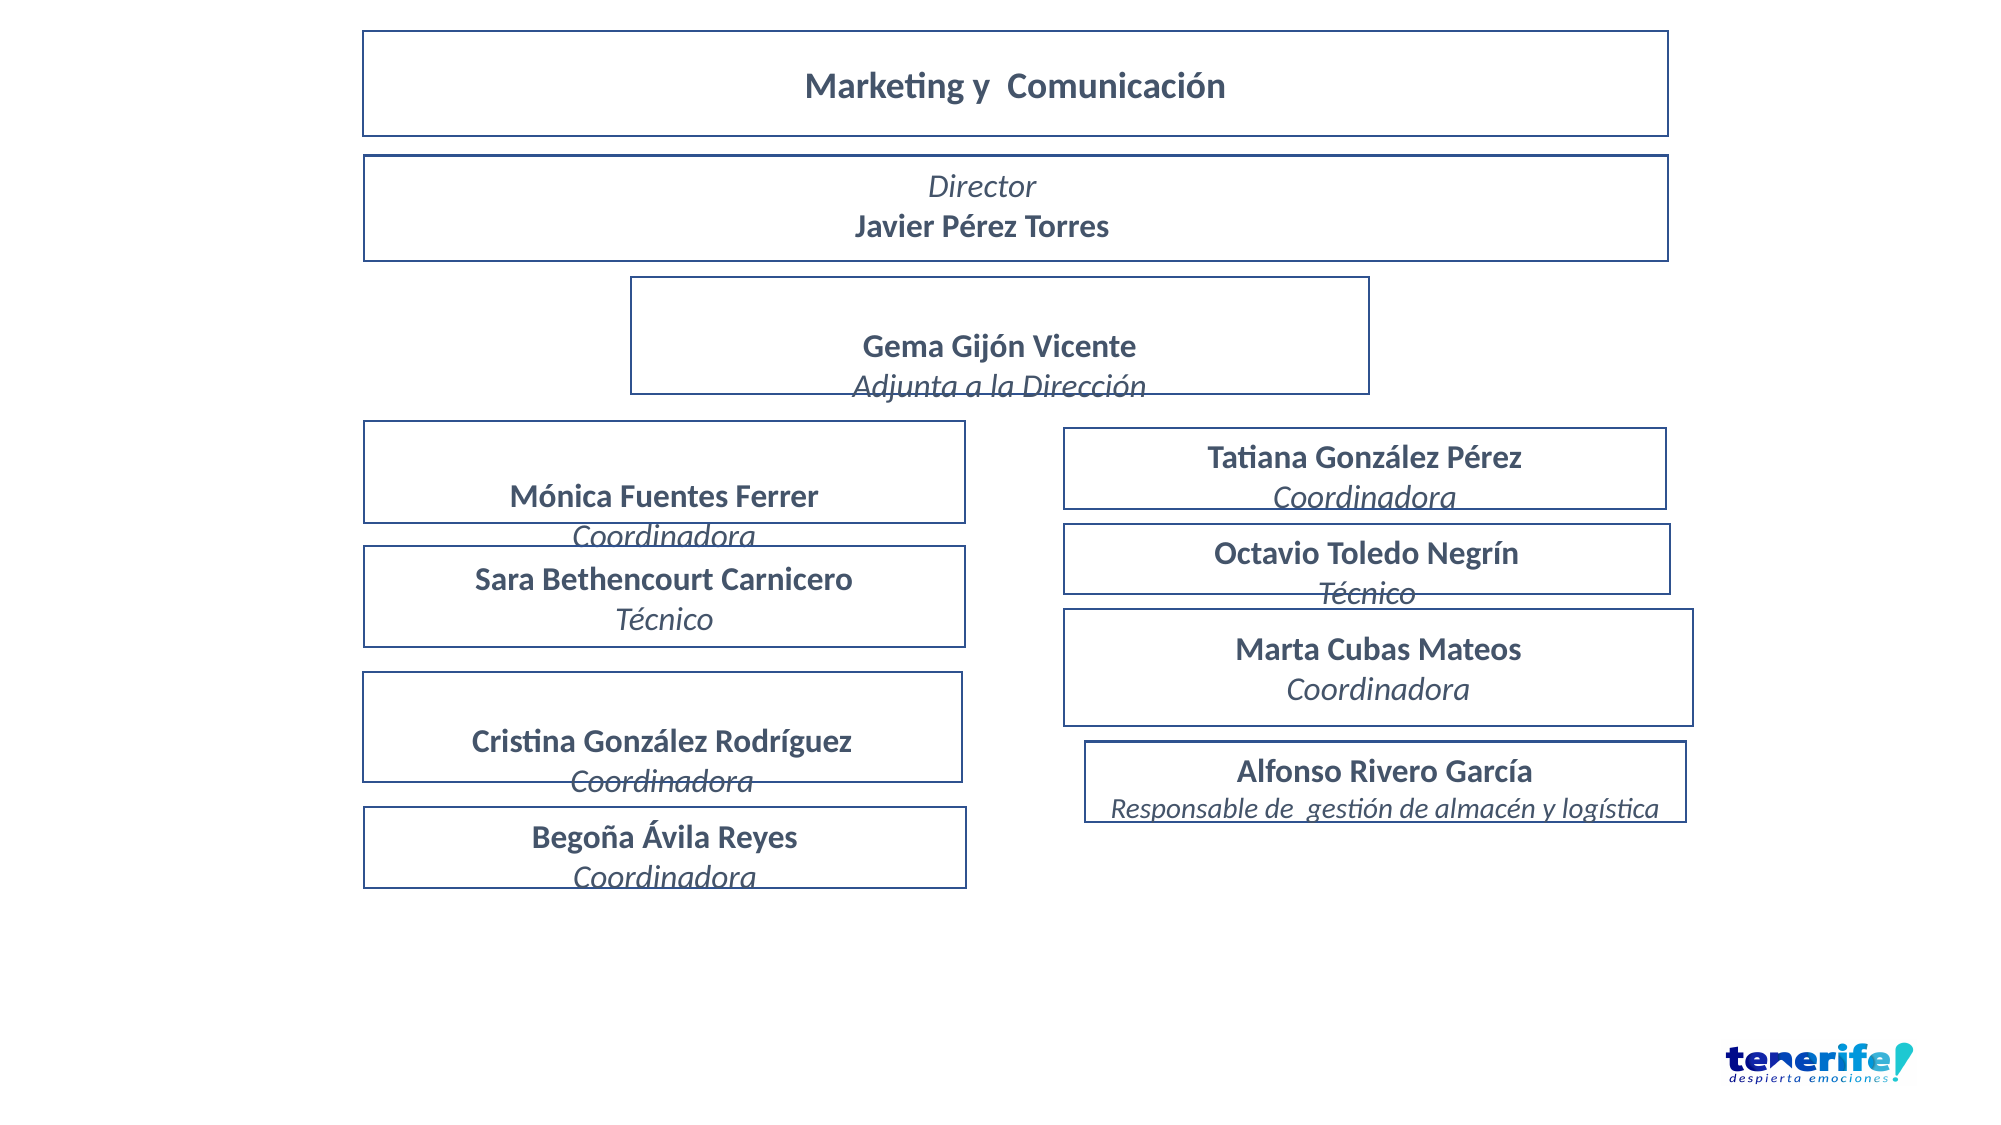

Marketing y Comunicación
Director
Javier Pérez Torres
Gema Gijón Vicente
Adjunta a la Dirección
Mónica Fuentes Ferrer
Coordinadora
Tatiana González Pérez
Coordinadora
Octavio Toledo Negrín
Técnico
Sara Bethencourt Carnicero
Técnico
Marta Cubas Mateos
Coordinadora
Cristina González Rodríguez
Coordinadora
Alfonso Rivero García
Responsable de gestión de almacén y logística
Begoña Ávila Reyes
Coordinadora